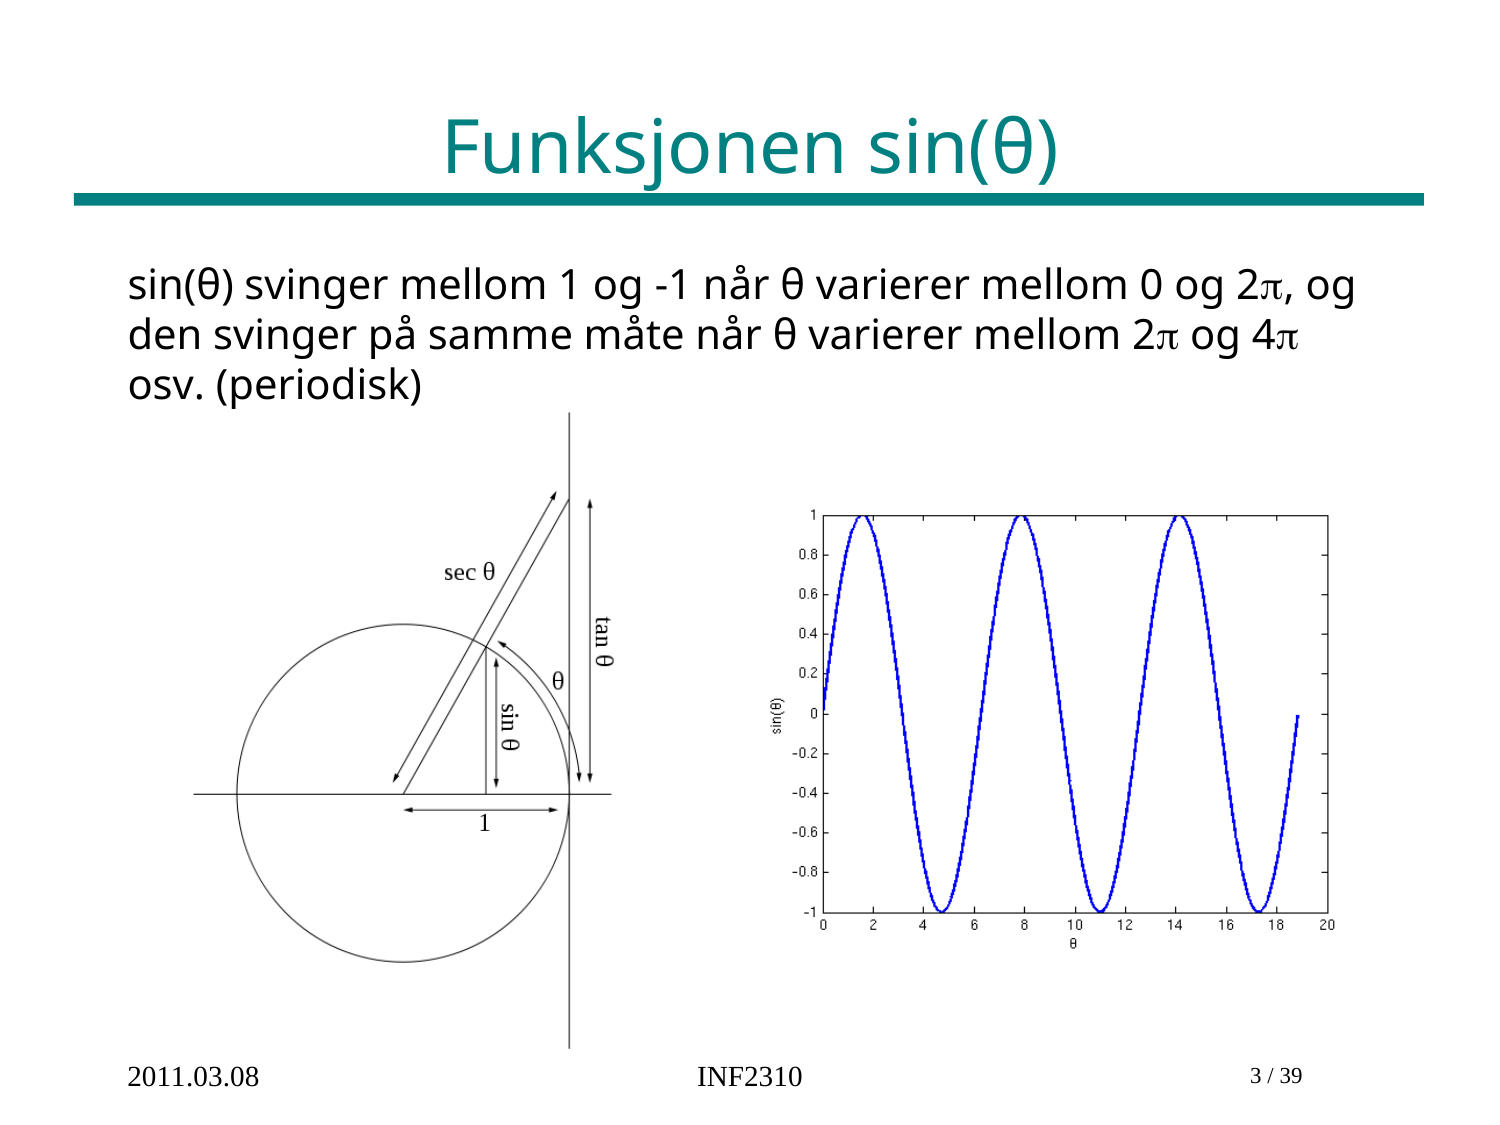

Funksjonen sin(θ)
# sin(θ) svinger mellom 1 og -1 når θ varierer mellom 0 og 2, og den svinger på samme måte når θ varierer mellom 2 og 4 osv. (periodisk)
2011.03.08XXX
INF2310